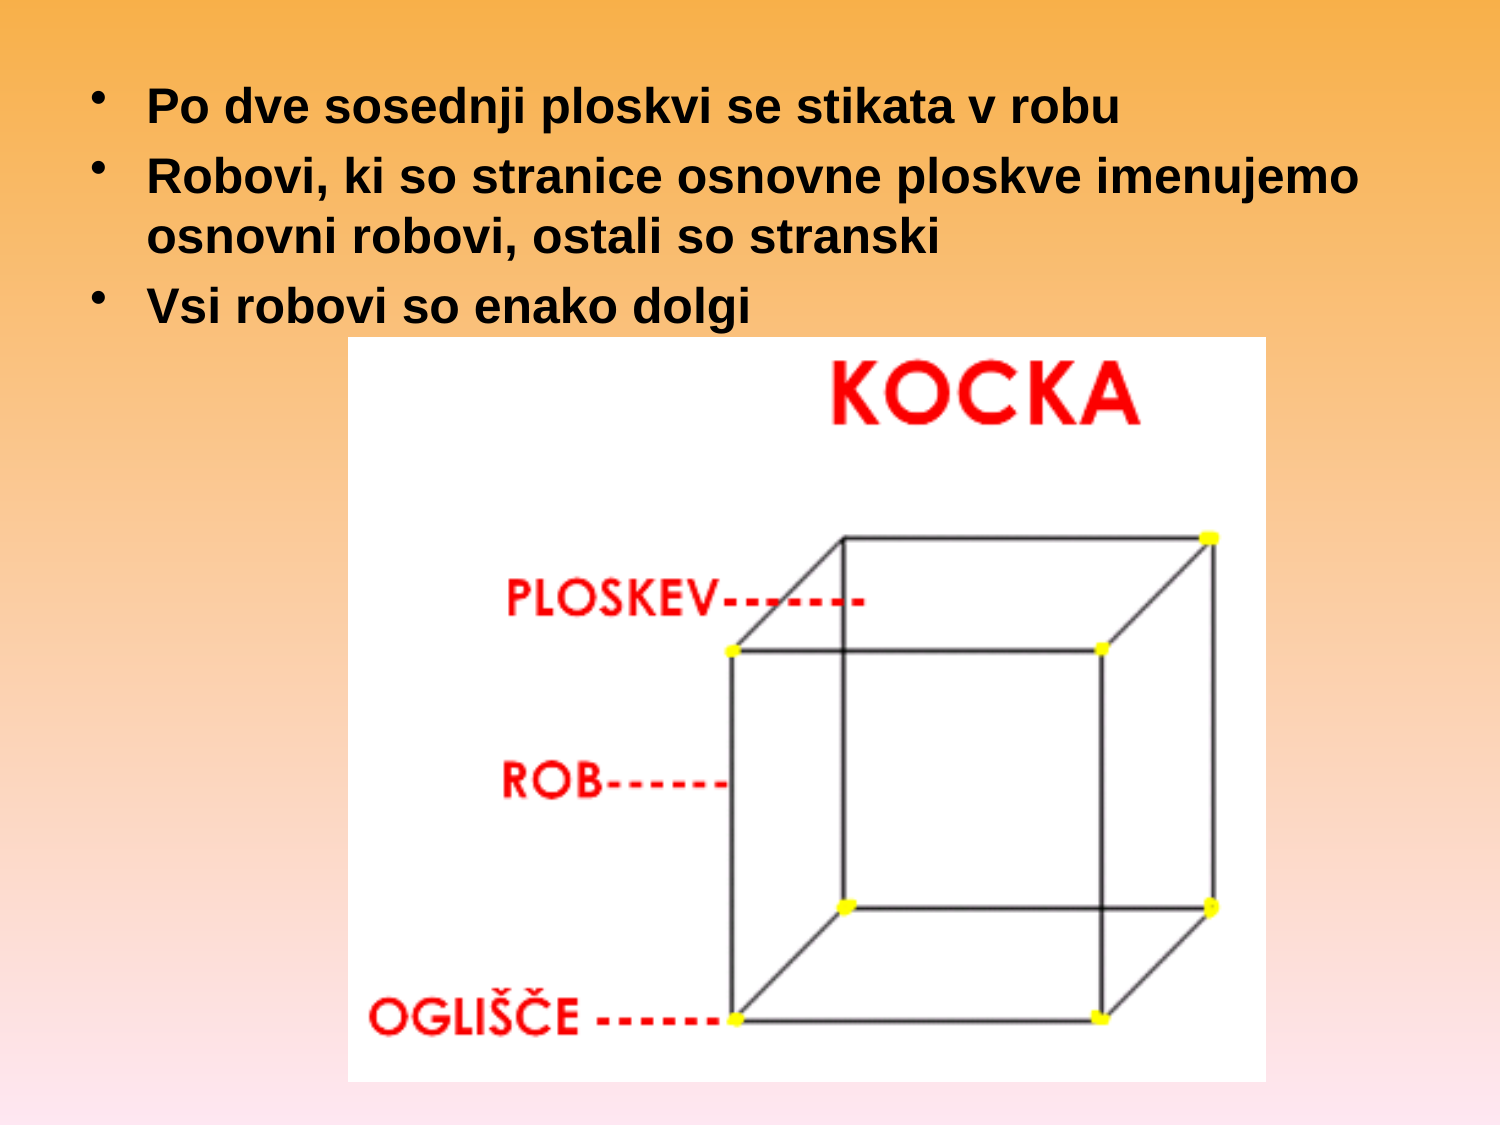

# Po dve sosednji ploskvi se stikata v robu
Robovi, ki so stranice osnovne ploskve imenujemo osnovni robovi, ostali so stranski
Vsi robovi so enako dolgi